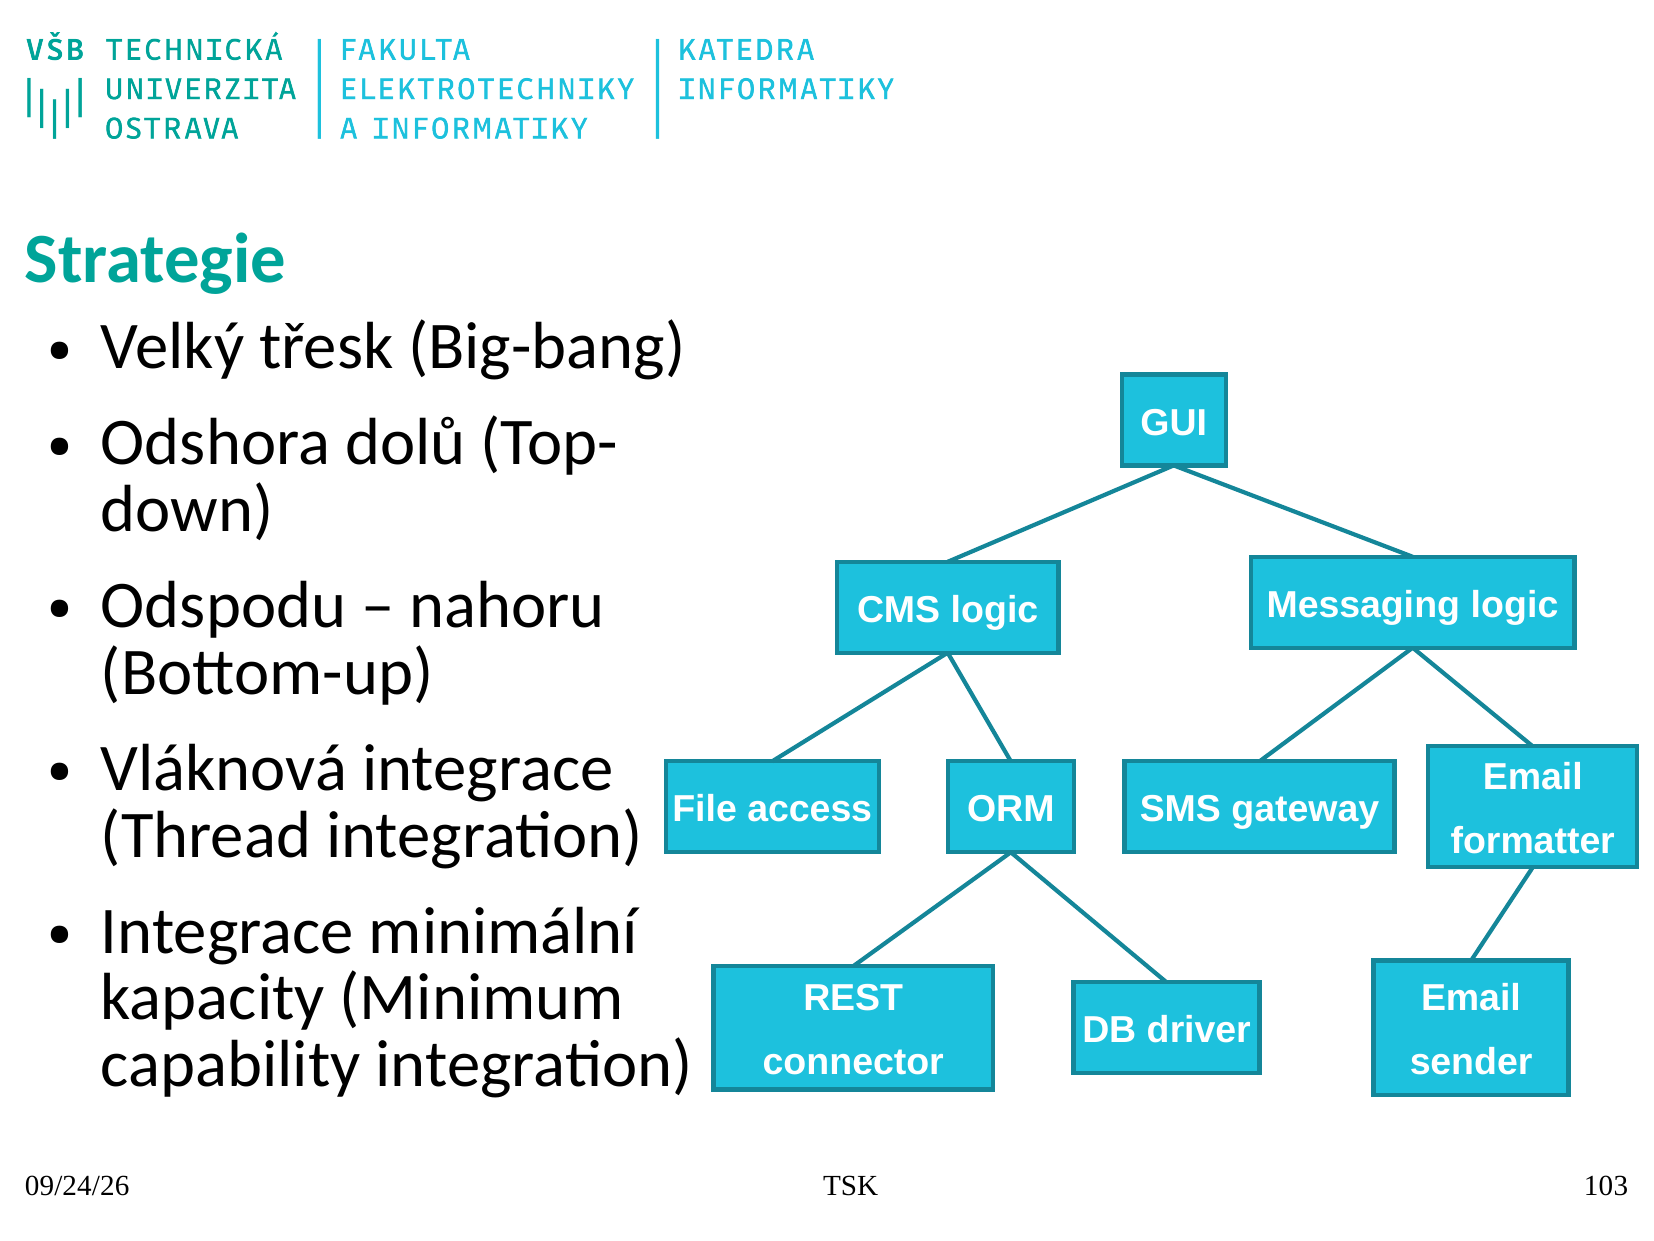

# Strategie
Velký třesk (Big-bang)
Odshora dolů (Top-down)
Odspodu – nahoru (Bottom-up)
Vláknová integrace (Thread integration)
Integrace minimální kapacity (Minimum capability integration)
GUI
Messaging logic
CMS logic
Email
formatter
File access
ORM
SMS gateway
Email
sender
REST
connector
DB driver
TSK
103